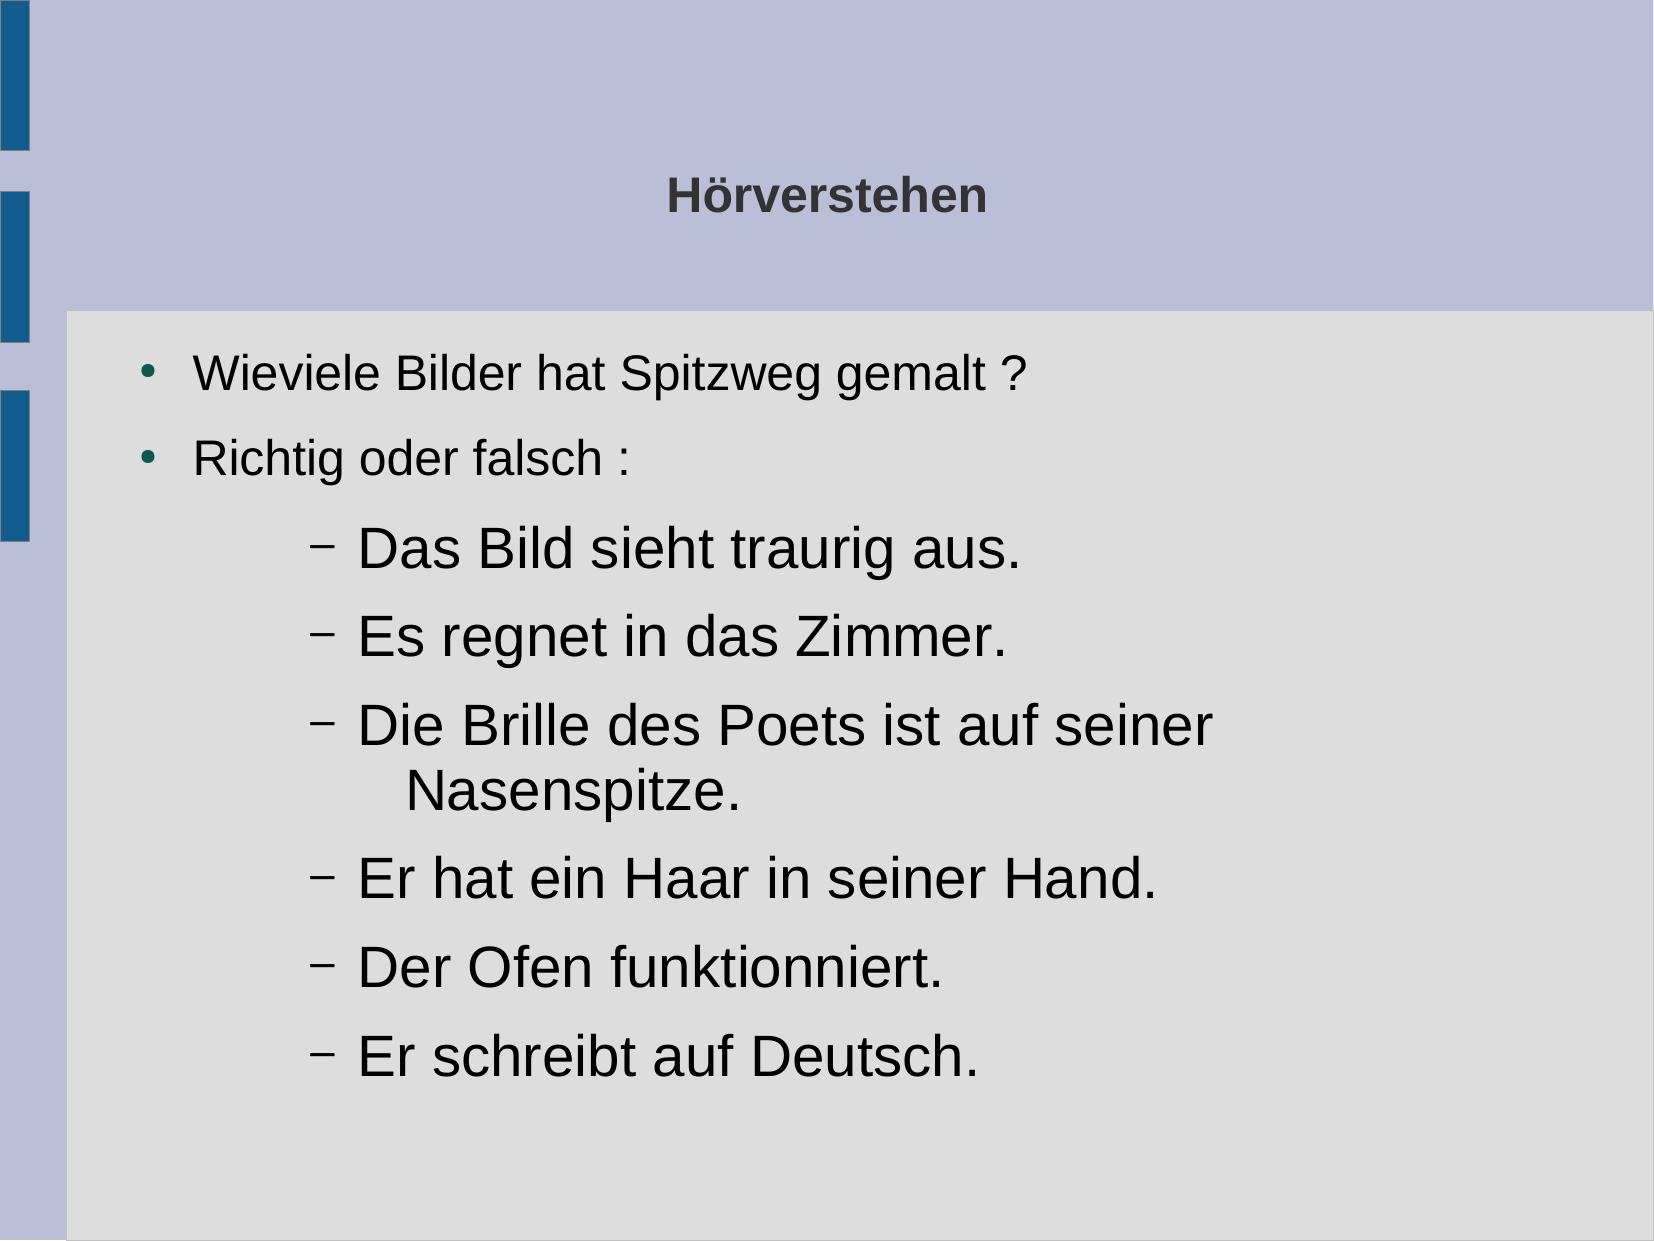

# Hörverstehen
Wieviele Bilder hat Spitzweg gemalt ?
Richtig oder falsch :
Das Bild sieht traurig aus.
Es regnet in das Zimmer.
Die Brille des Poets ist auf seiner Nasenspitze.
Er hat ein Haar in seiner Hand.
Der Ofen funktionniert.
Er schreibt auf Deutsch.